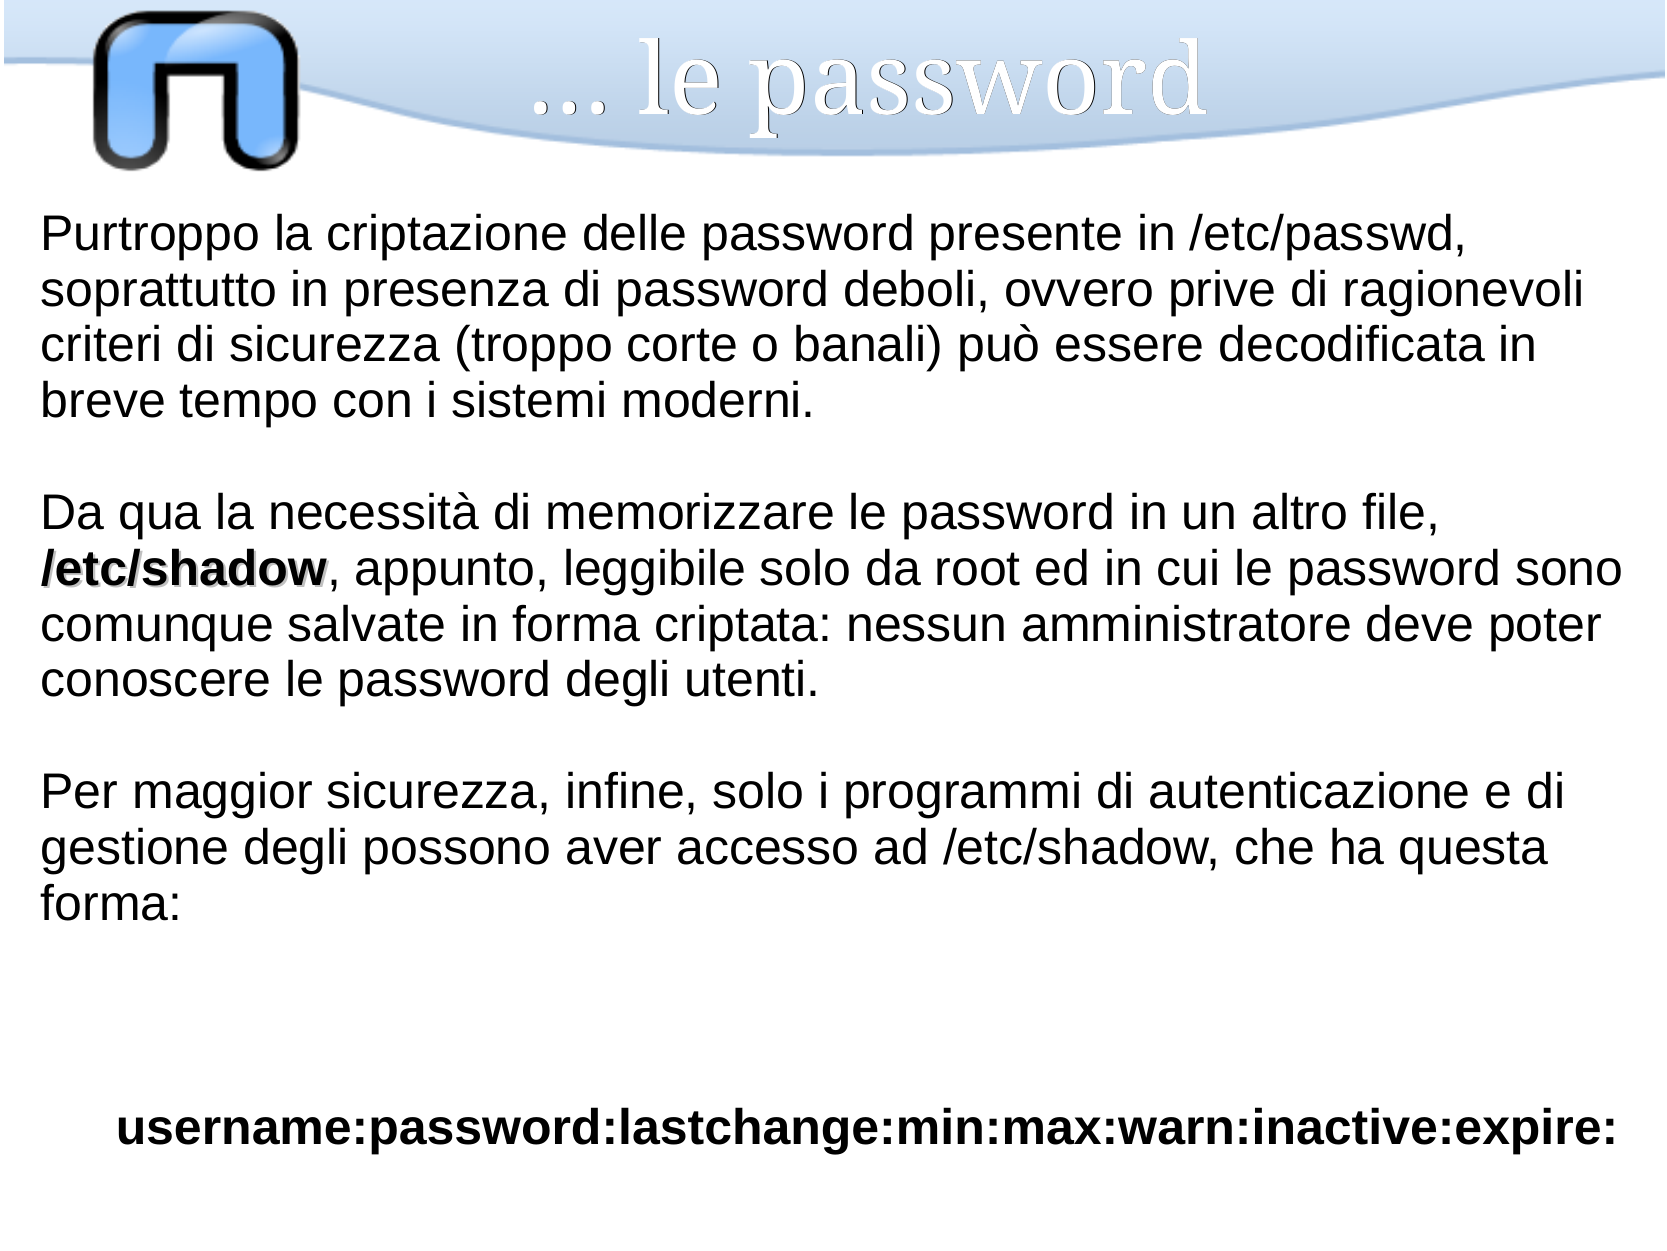

… le password
# Purtroppo la criptazione delle password presente in /etc/passwd, soprattutto in presenza di password deboli, ovvero prive di ragionevoli criteri di sicurezza (troppo corte o banali) può essere decodificata in breve tempo con i sistemi moderni.
Da qua la necessità di memorizzare le password in un altro file, /etc/shadow, appunto, leggibile solo da root ed in cui le password sono comunque salvate in forma criptata: nessun amministratore deve poter conoscere le password degli utenti.
Per maggior sicurezza, infine, solo i programmi di autenticazione e di gestione degli possono aver accesso ad /etc/shadow, che ha questa forma:
username:password:lastchange:min:max:warn:inactive:expire: